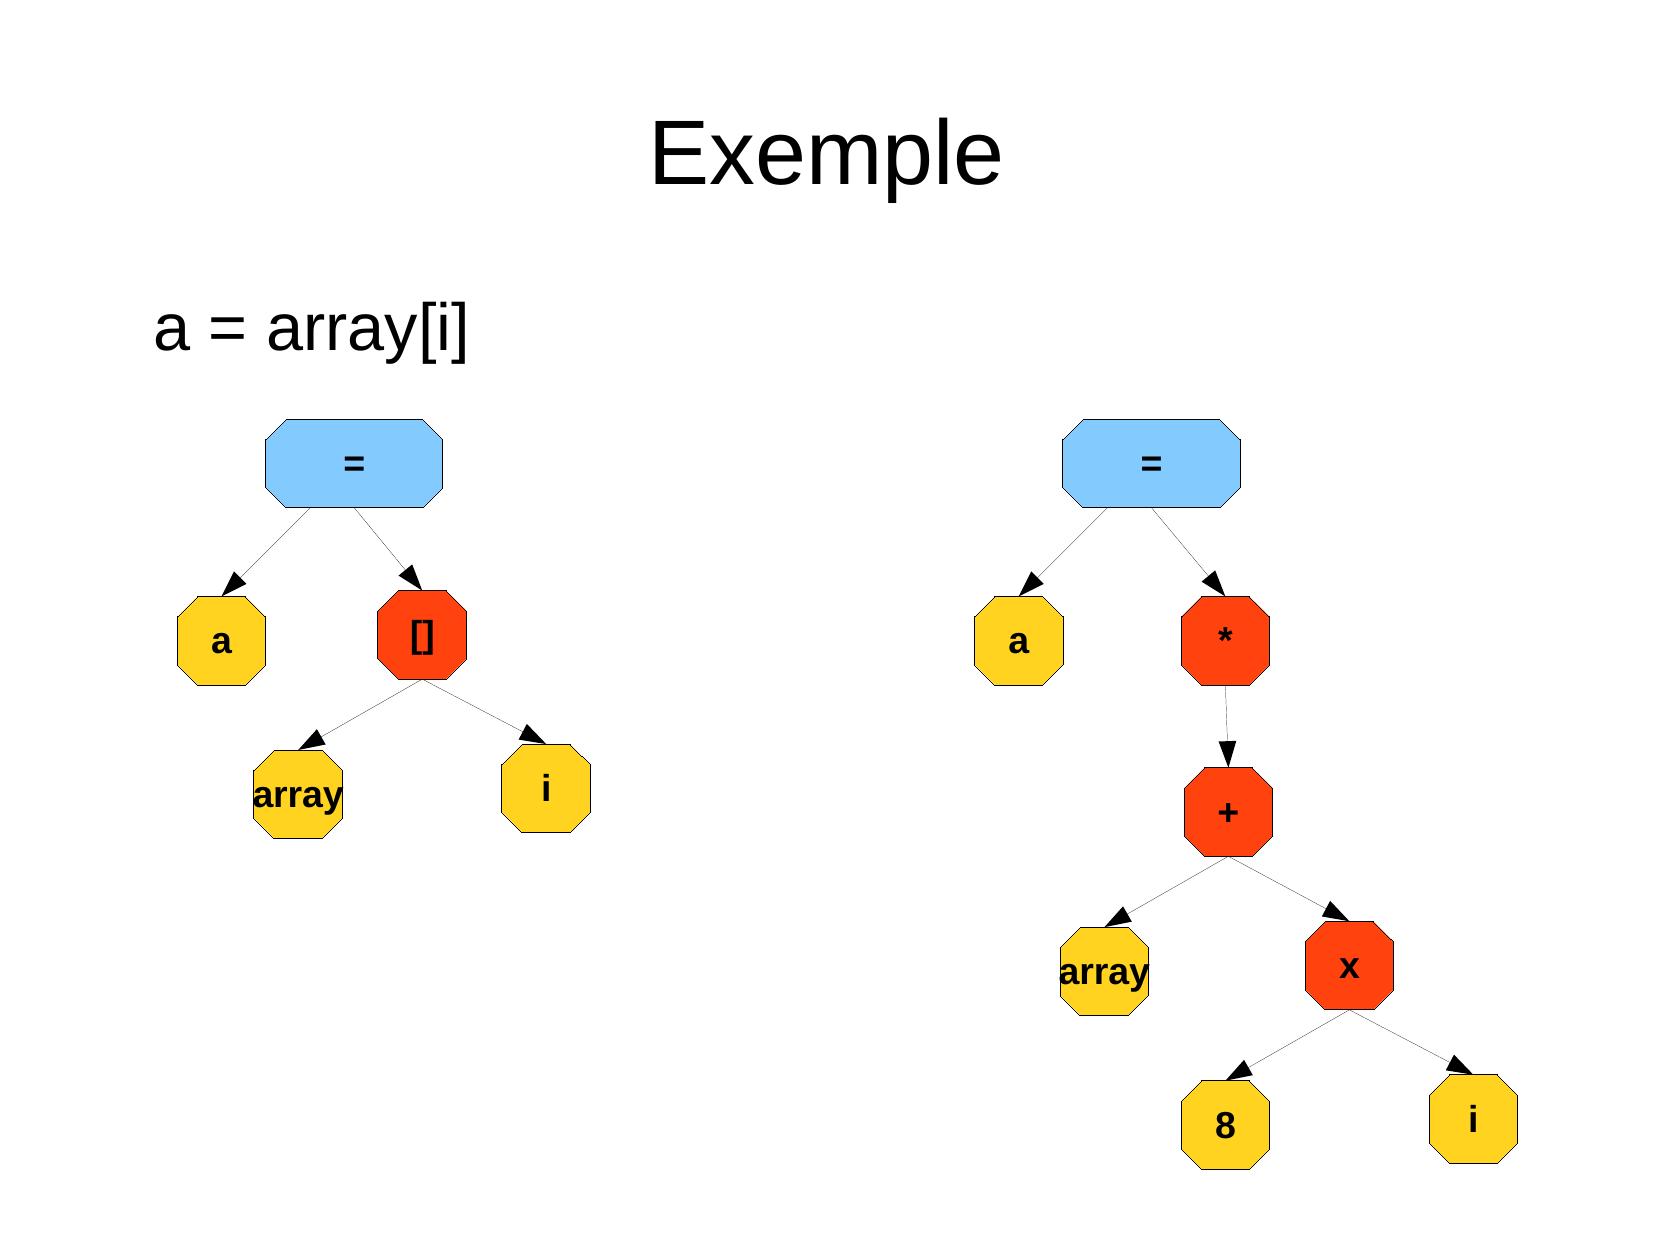

# Exemple
a = array[i]
=
=
[]
a
a
*
i
array
+
x
array
i
8